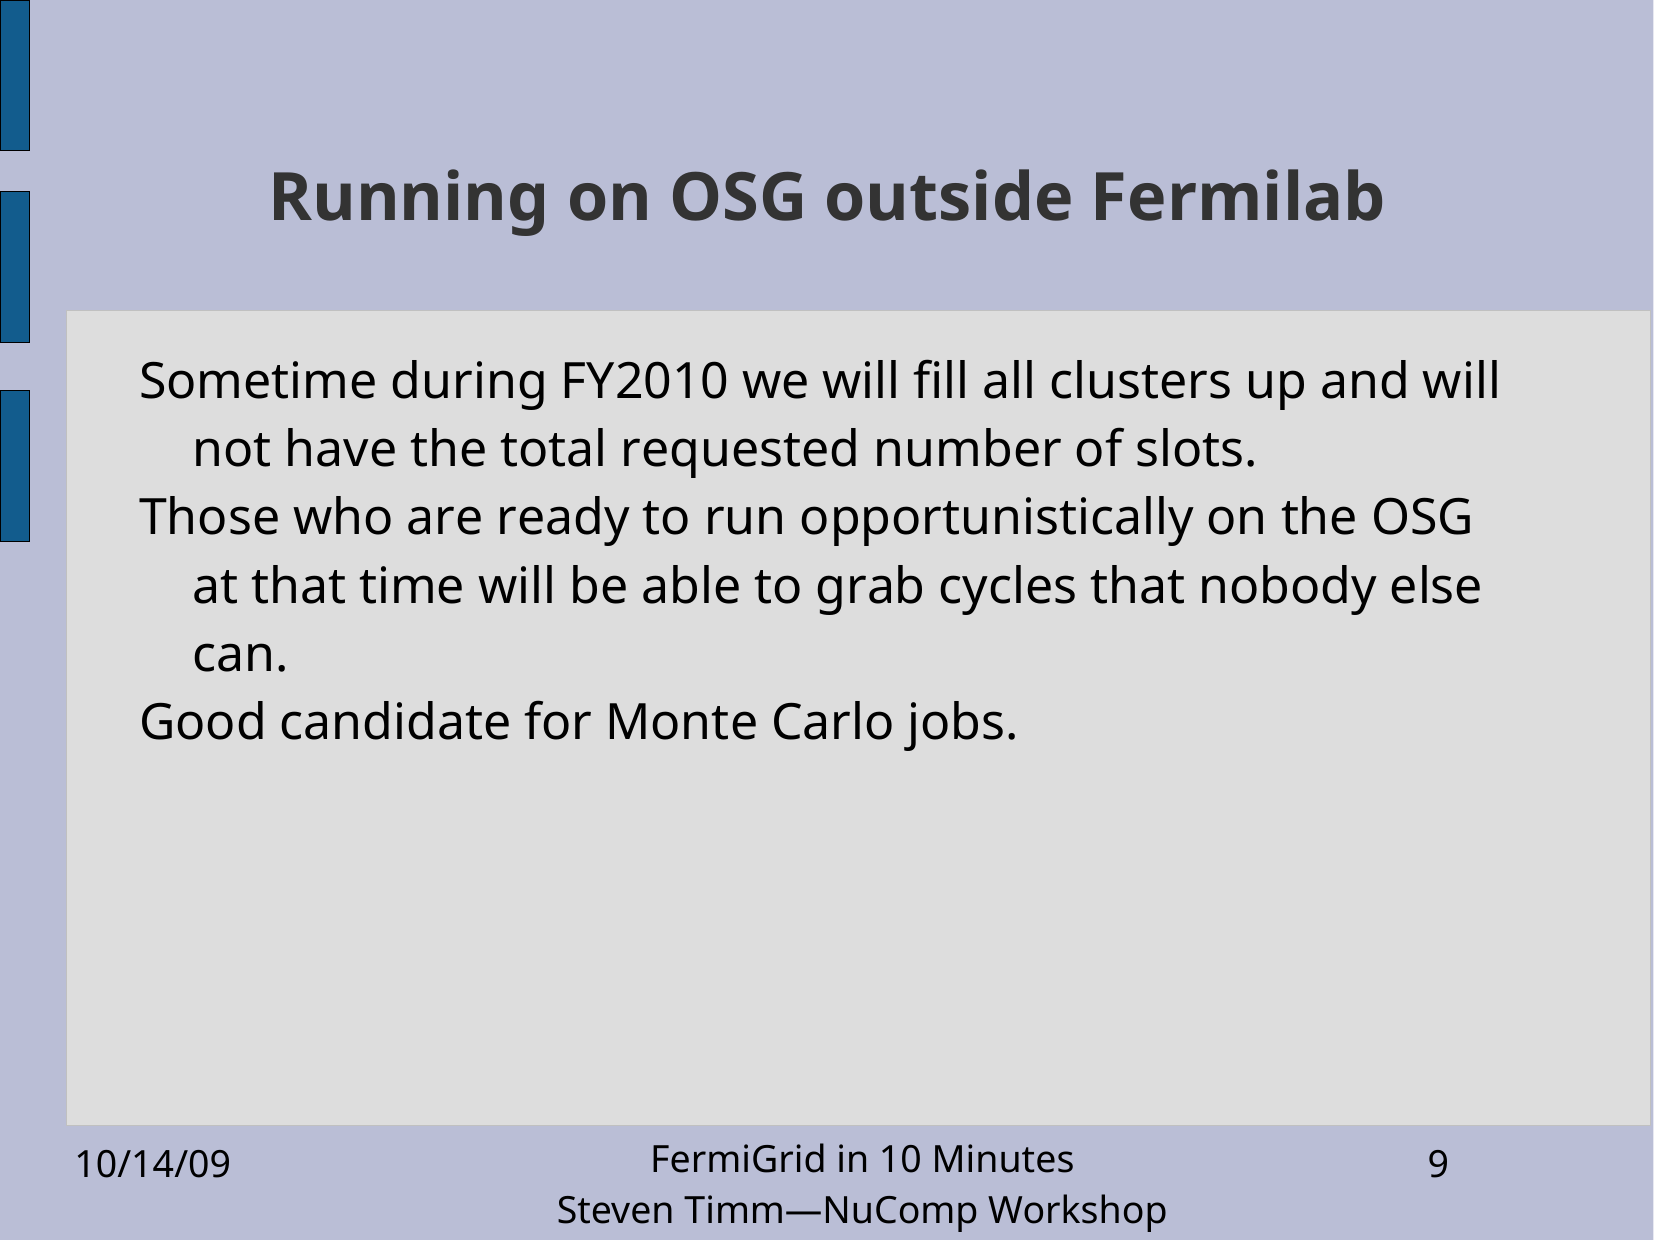

# Running on OSG outside Fermilab
Sometime during FY2010 we will fill all clusters up and will not have the total requested number of slots.
Those who are ready to run opportunistically on the OSG at that time will be able to grab cycles that nobody else can.
Good candidate for Monte Carlo jobs.